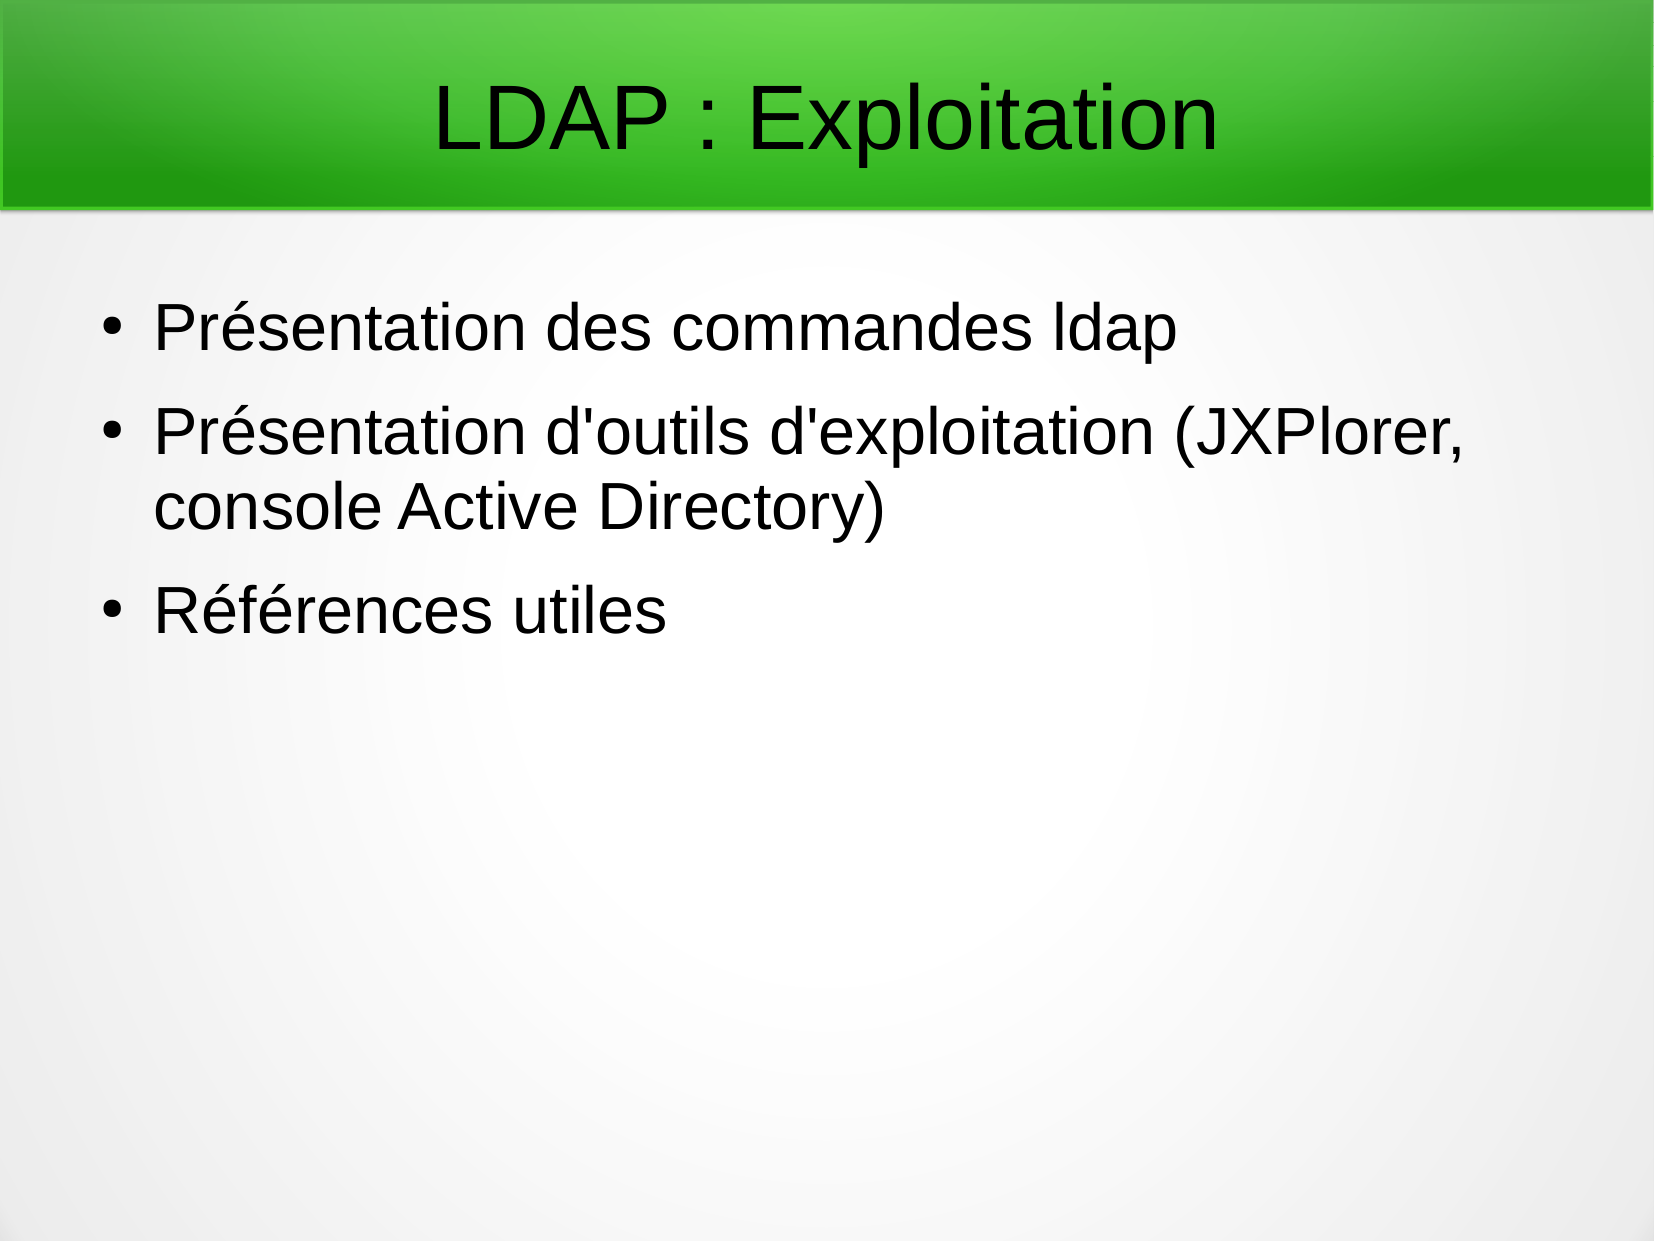

# LDAP : Exploitation
Présentation des commandes ldap
Présentation d'outils d'exploitation (JXPlorer, console Active Directory)
Références utiles